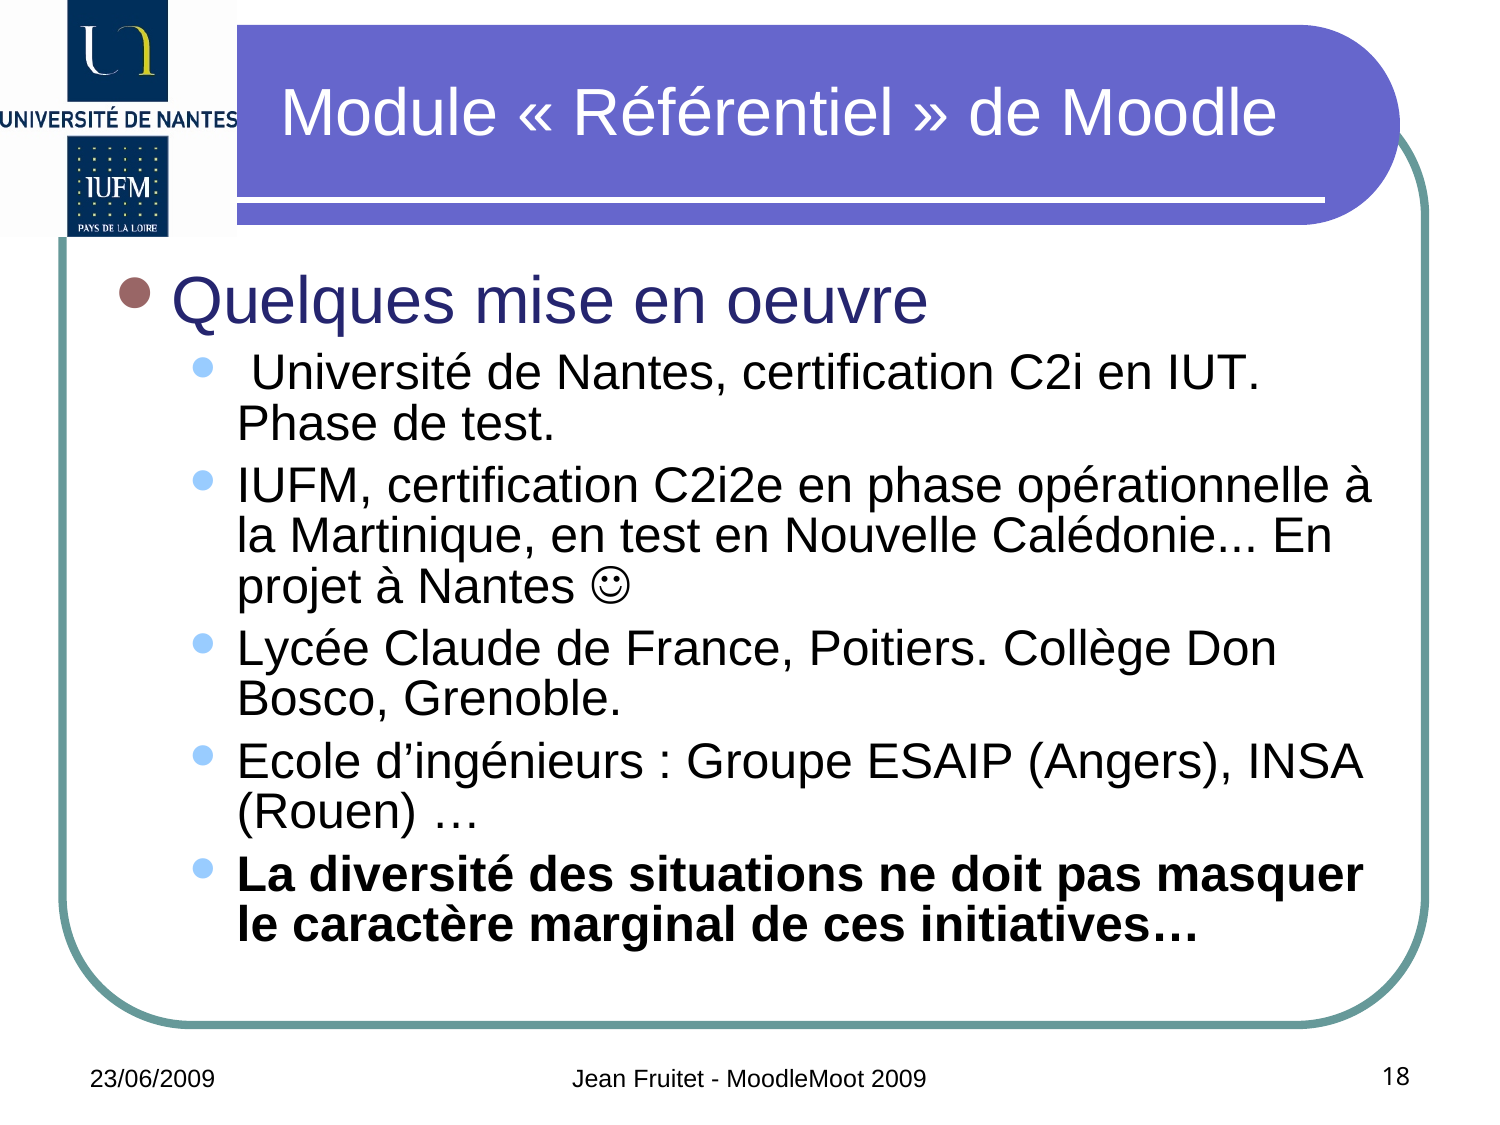

Module « Référentiel » de Moodle
# Quelques mise en oeuvre
 Université de Nantes, certification C2i en IUT. Phase de test.
IUFM, certification C2i2e en phase opérationnelle à la Martinique, en test en Nouvelle Calédonie... En projet à Nantes 
Lycée Claude de France, Poitiers. Collège Don Bosco, Grenoble.
Ecole d’ingénieurs : Groupe ESAIP (Angers), INSA (Rouen) …
La diversité des situations ne doit pas masquer le caractère marginal de ces initiatives…
23/06/2009
Jean Fruitet - MoodleMoot 2009
18